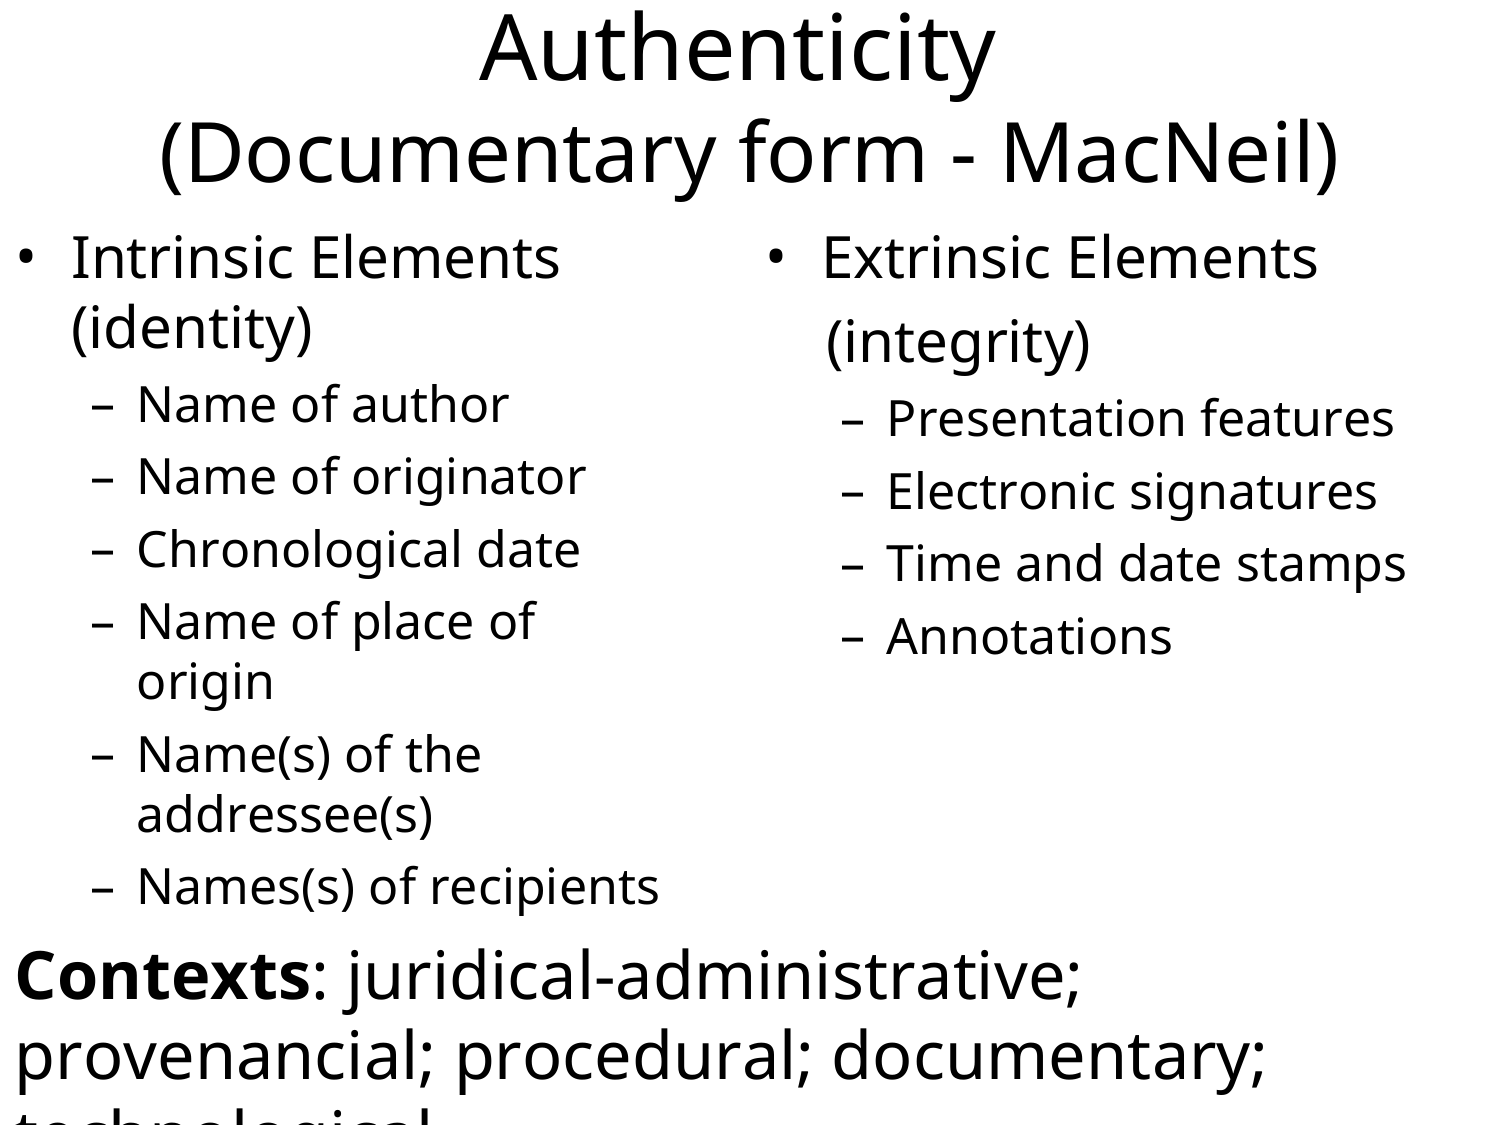

# Authenticity (Documentary form - MacNeil)
Intrinsic Elements (identity)
Name of author
Name of originator
Chronological date
Name of place of origin
Name(s) of the addressee(s)
Names(s) of recipients
Extrinsic Elements
 (integrity)
Presentation features
Electronic signatures
Time and date stamps
Annotations
Contexts: juridical-administrative; provenancial; procedural; documentary; technological